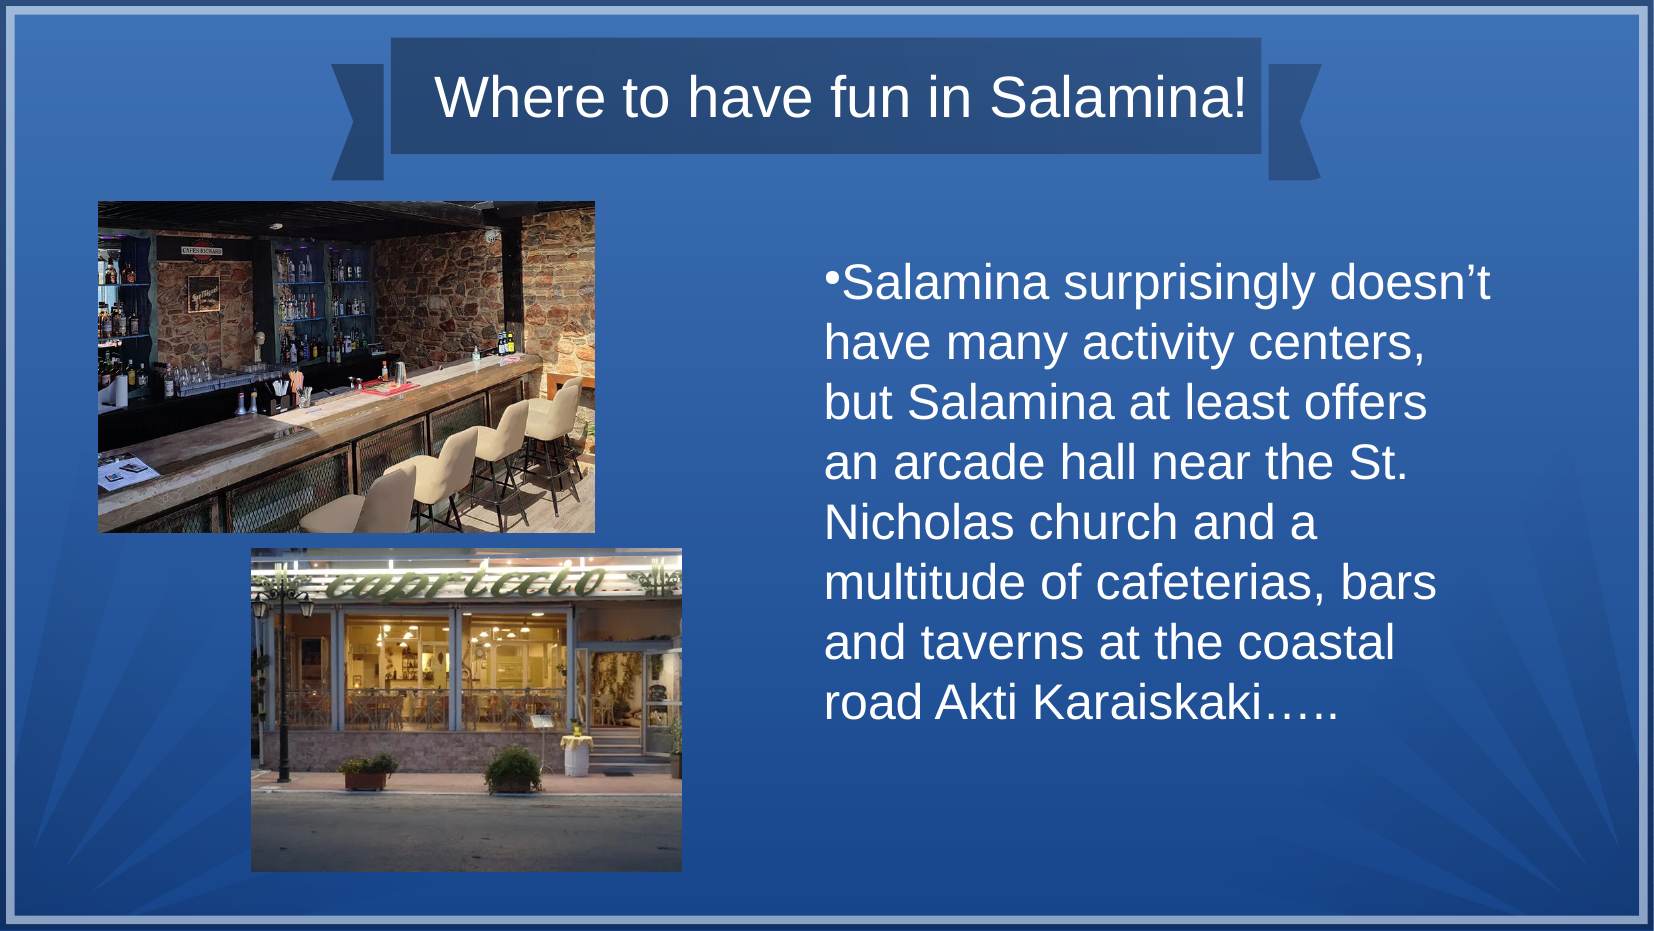

# Where to have fun in Salamina!
Salamina surprisingly doesn’t have many activity centers, but Salamina at least offers an arcade hall near the St. Nicholas church and a multitude of cafeterias, bars and taverns at the coastal road Akti Karaiskaki…..